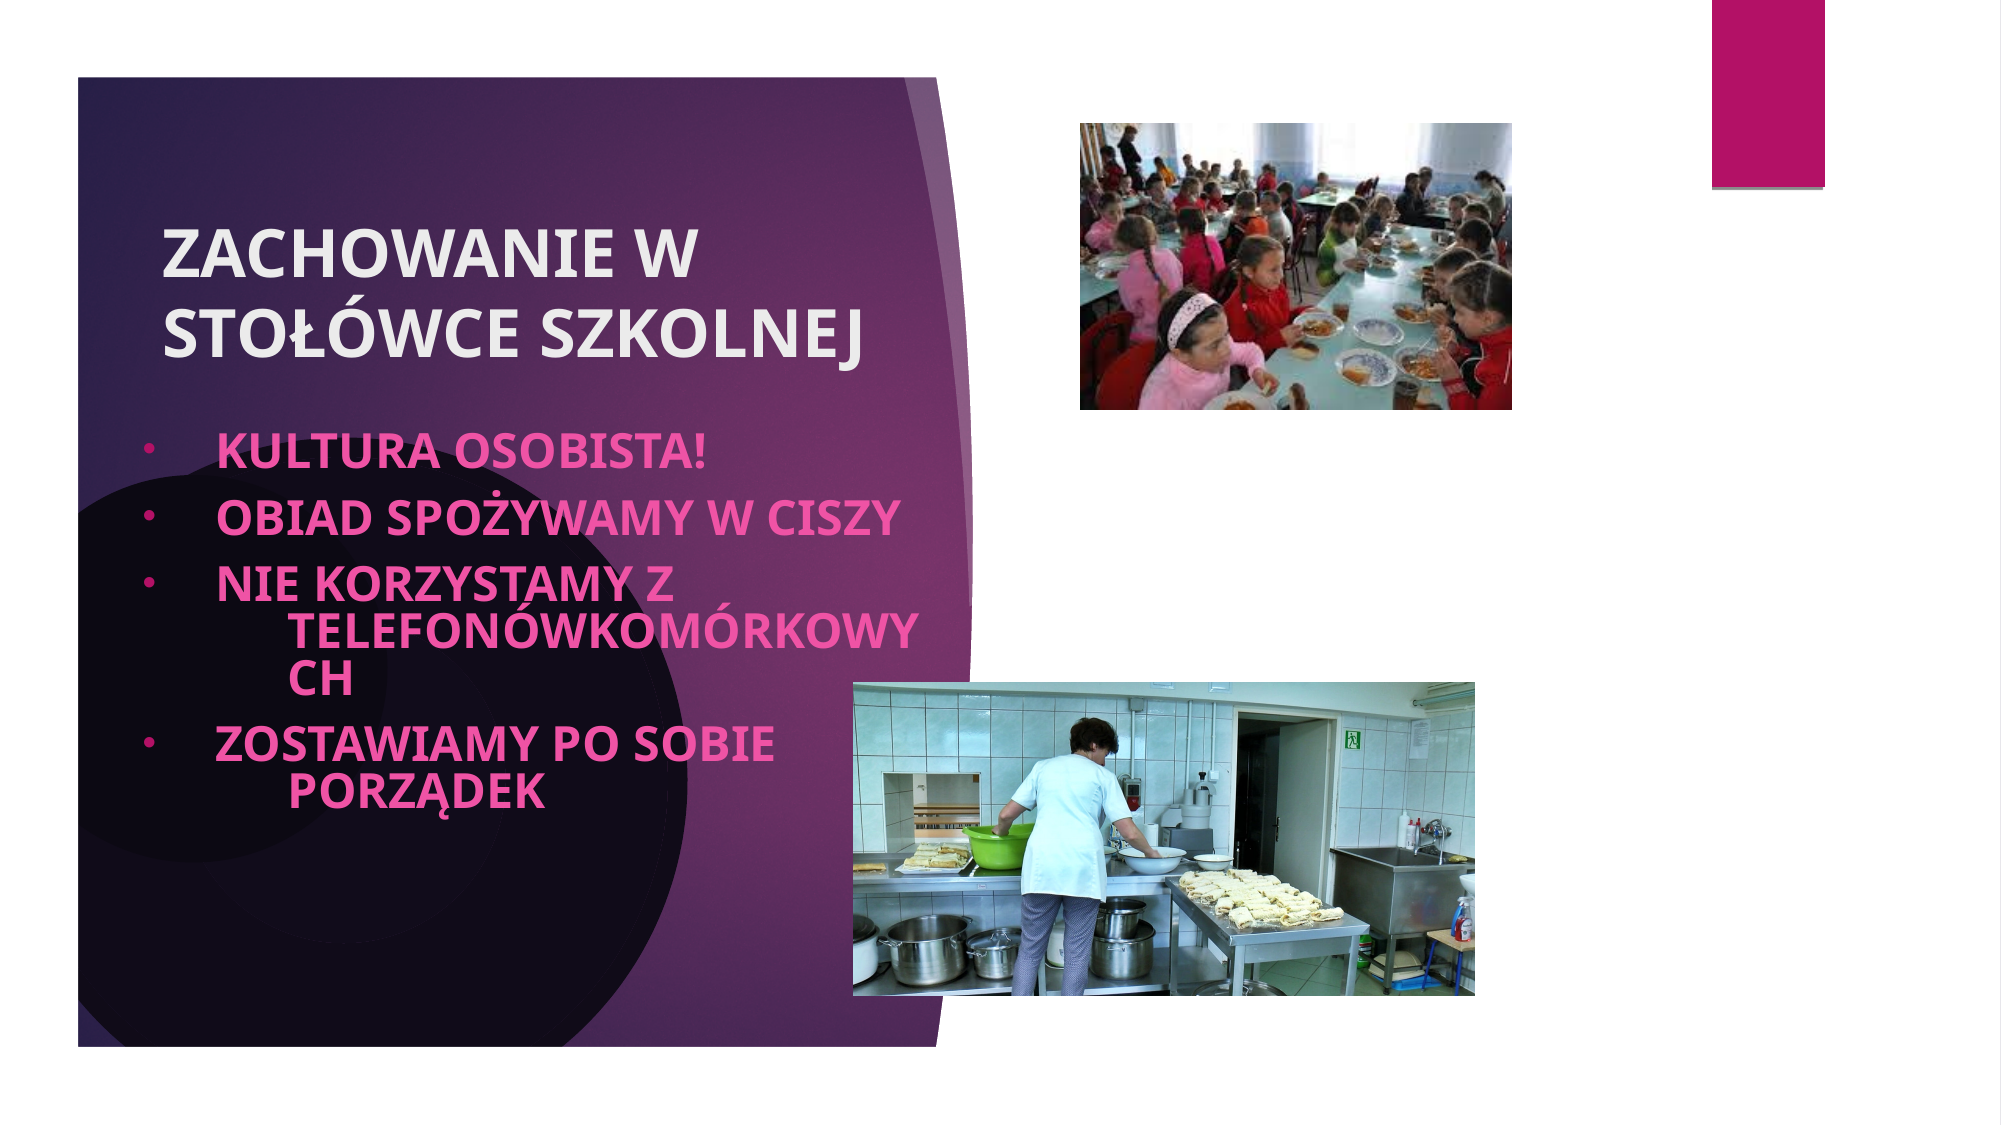

# ZACHOWANIE W STOŁÓWCE SZKOLNEJ
KULTURA OSOBISTA!
OBIAD SPOŻYWAMY W CISZY
NIE KORZYSTAMY Z TELEFONÓWKOMÓRKOWYCH
ZOSTAWIAMY PO SOBIE PORZĄDEK